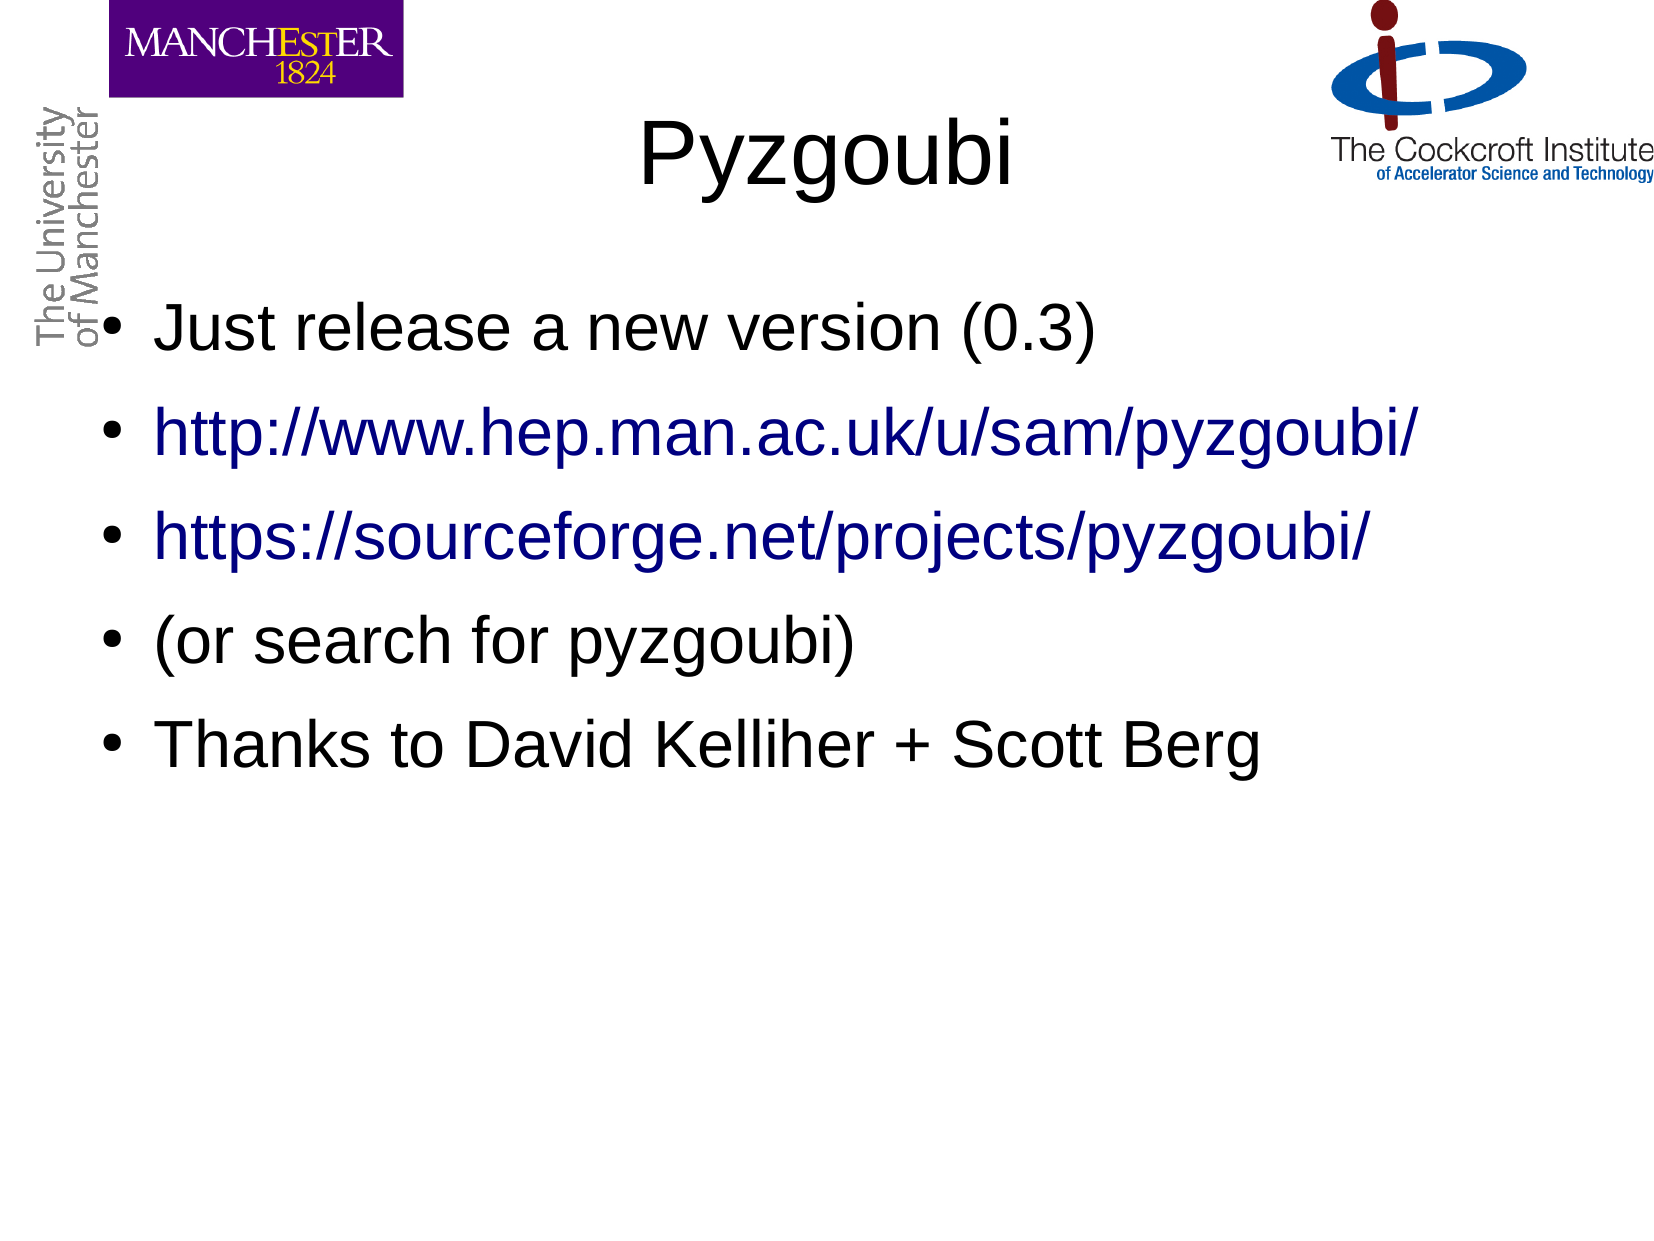

# Pyzgoubi
Just release a new version (0.3)
http://www.hep.man.ac.uk/u/sam/pyzgoubi/
https://sourceforge.net/projects/pyzgoubi/
(or search for pyzgoubi)
Thanks to David Kelliher + Scott Berg